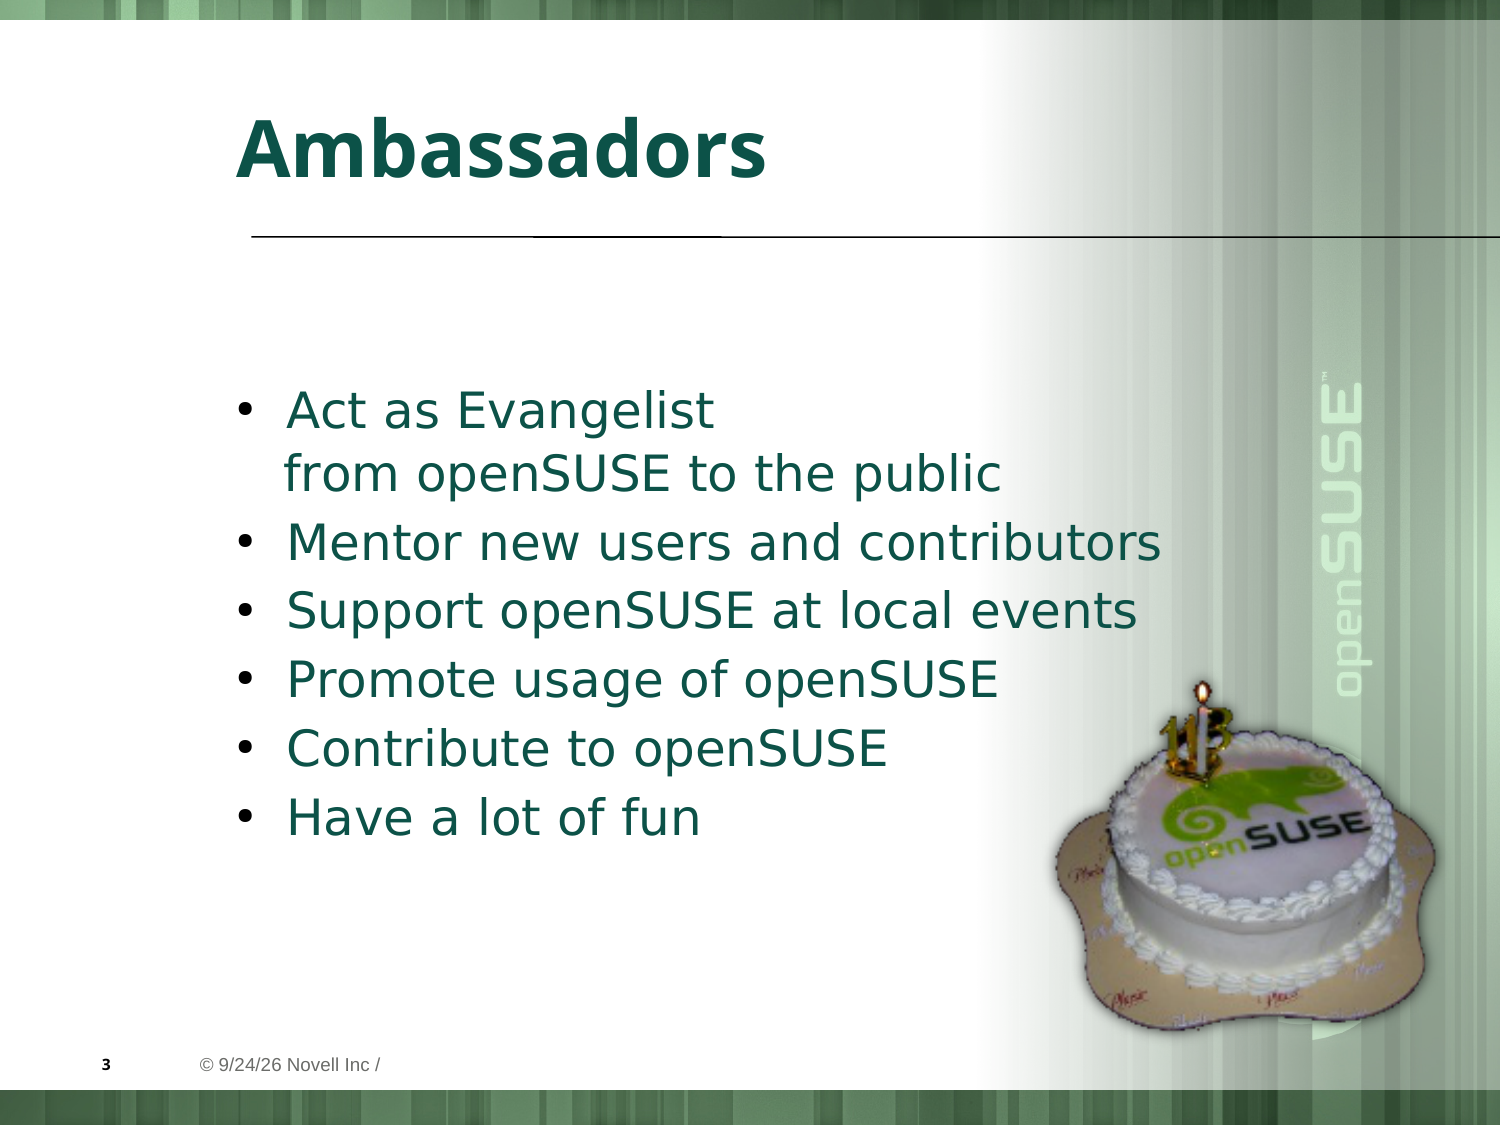

# Ambassadors
 Act as Evangelist
from openSUSE to the public
 Mentor new users and contributors
 Support openSUSE at local events
 Promote usage of openSUSE
 Contribute to openSUSE
 Have a lot of fun